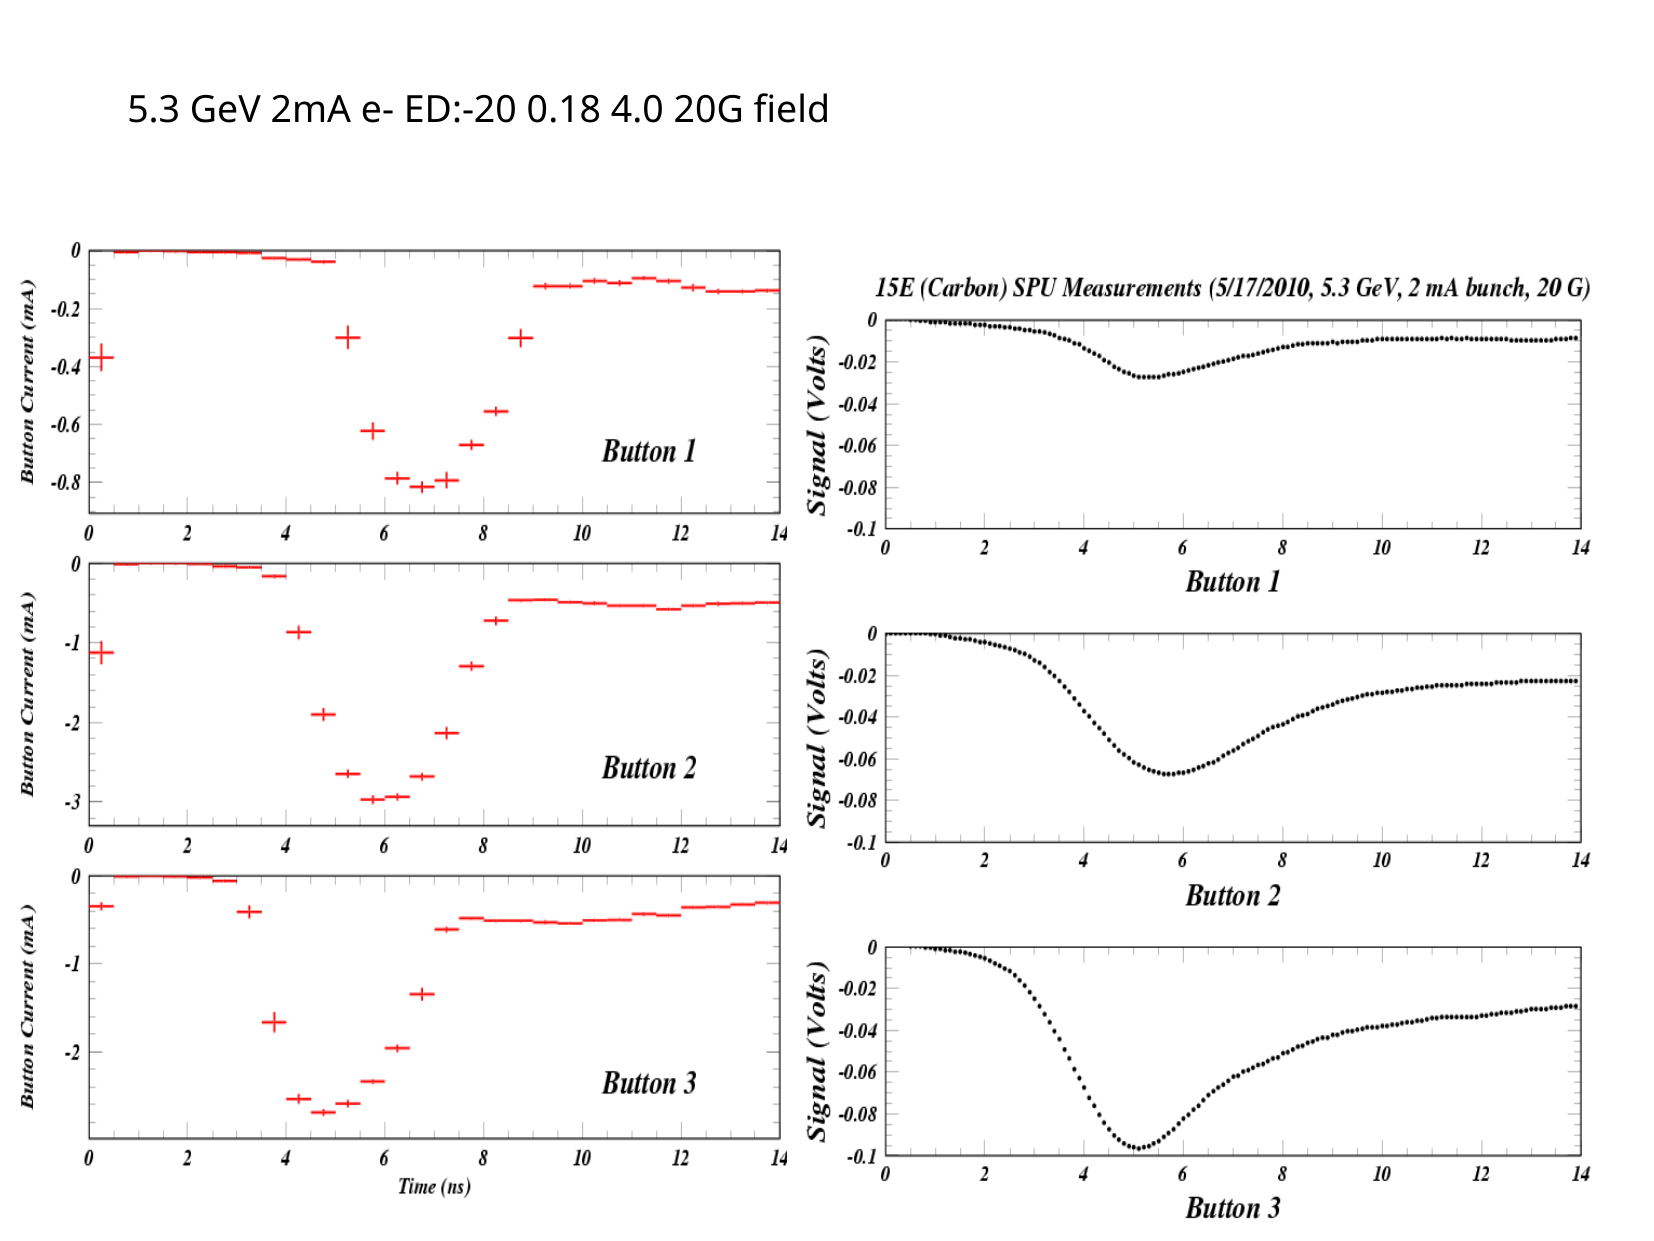

5.3 GeV 2mA e- ED:-20 0.18 4.0 20G field